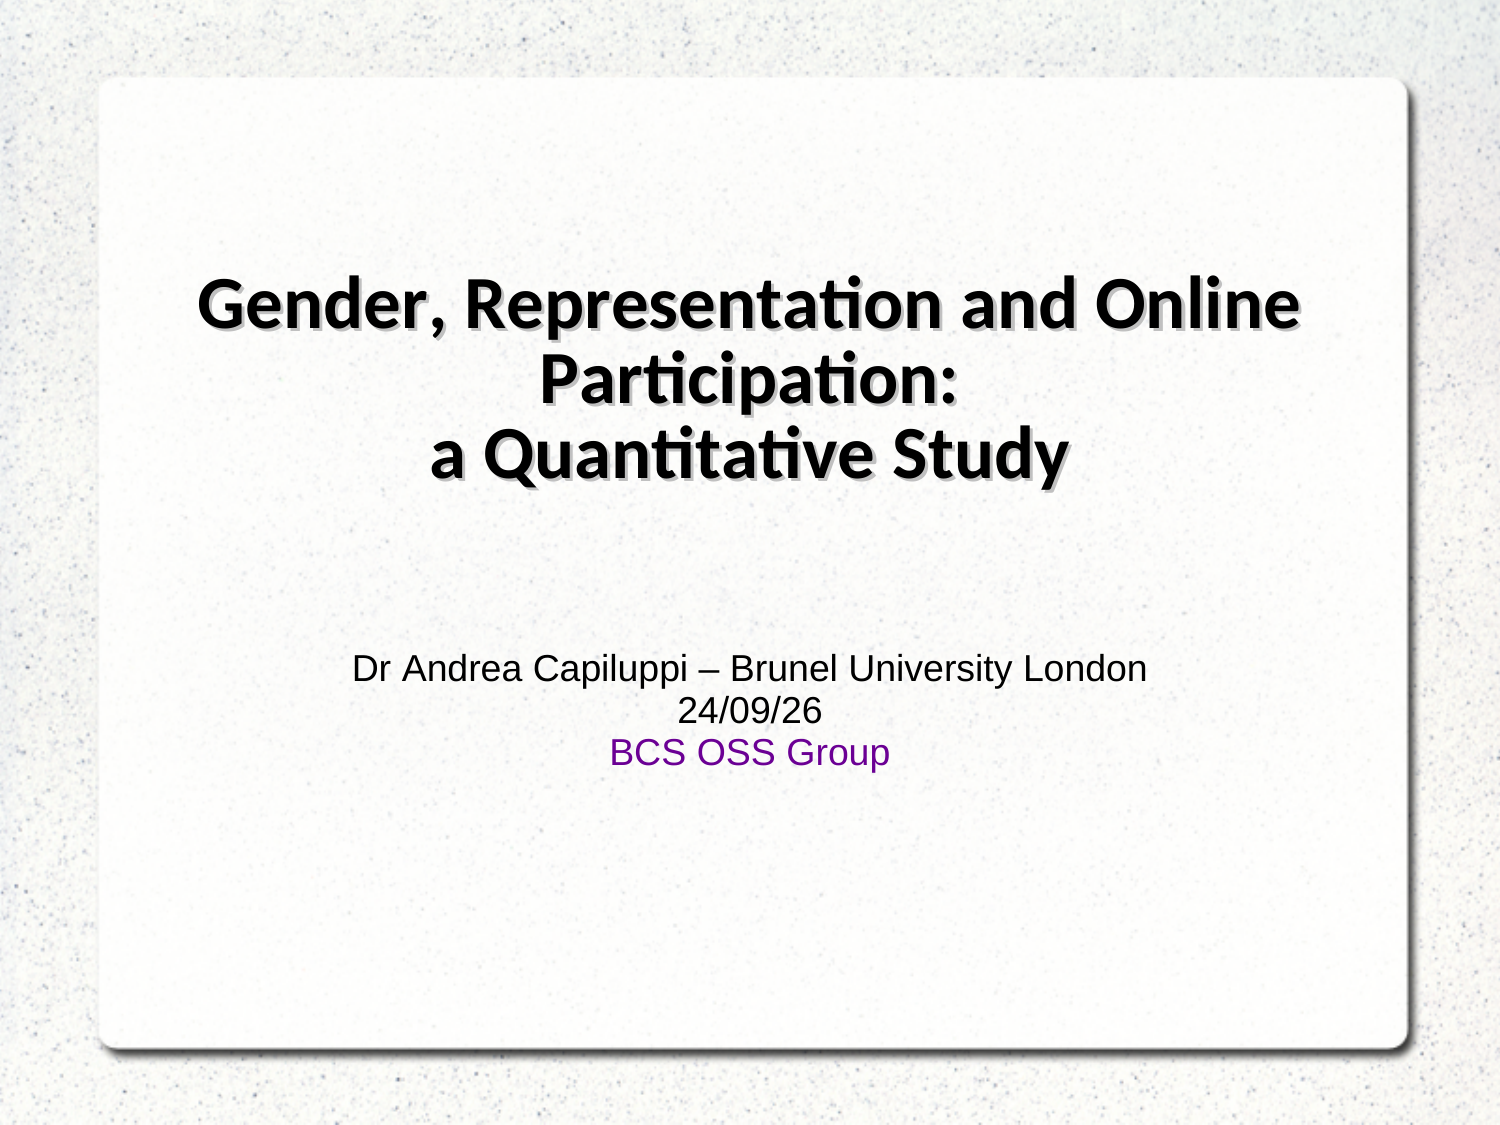

# Gender, Representation and Online Participation:
a Quantitative Study
Dr Andrea Capiluppi – Brunel University London
BCS OSS Group